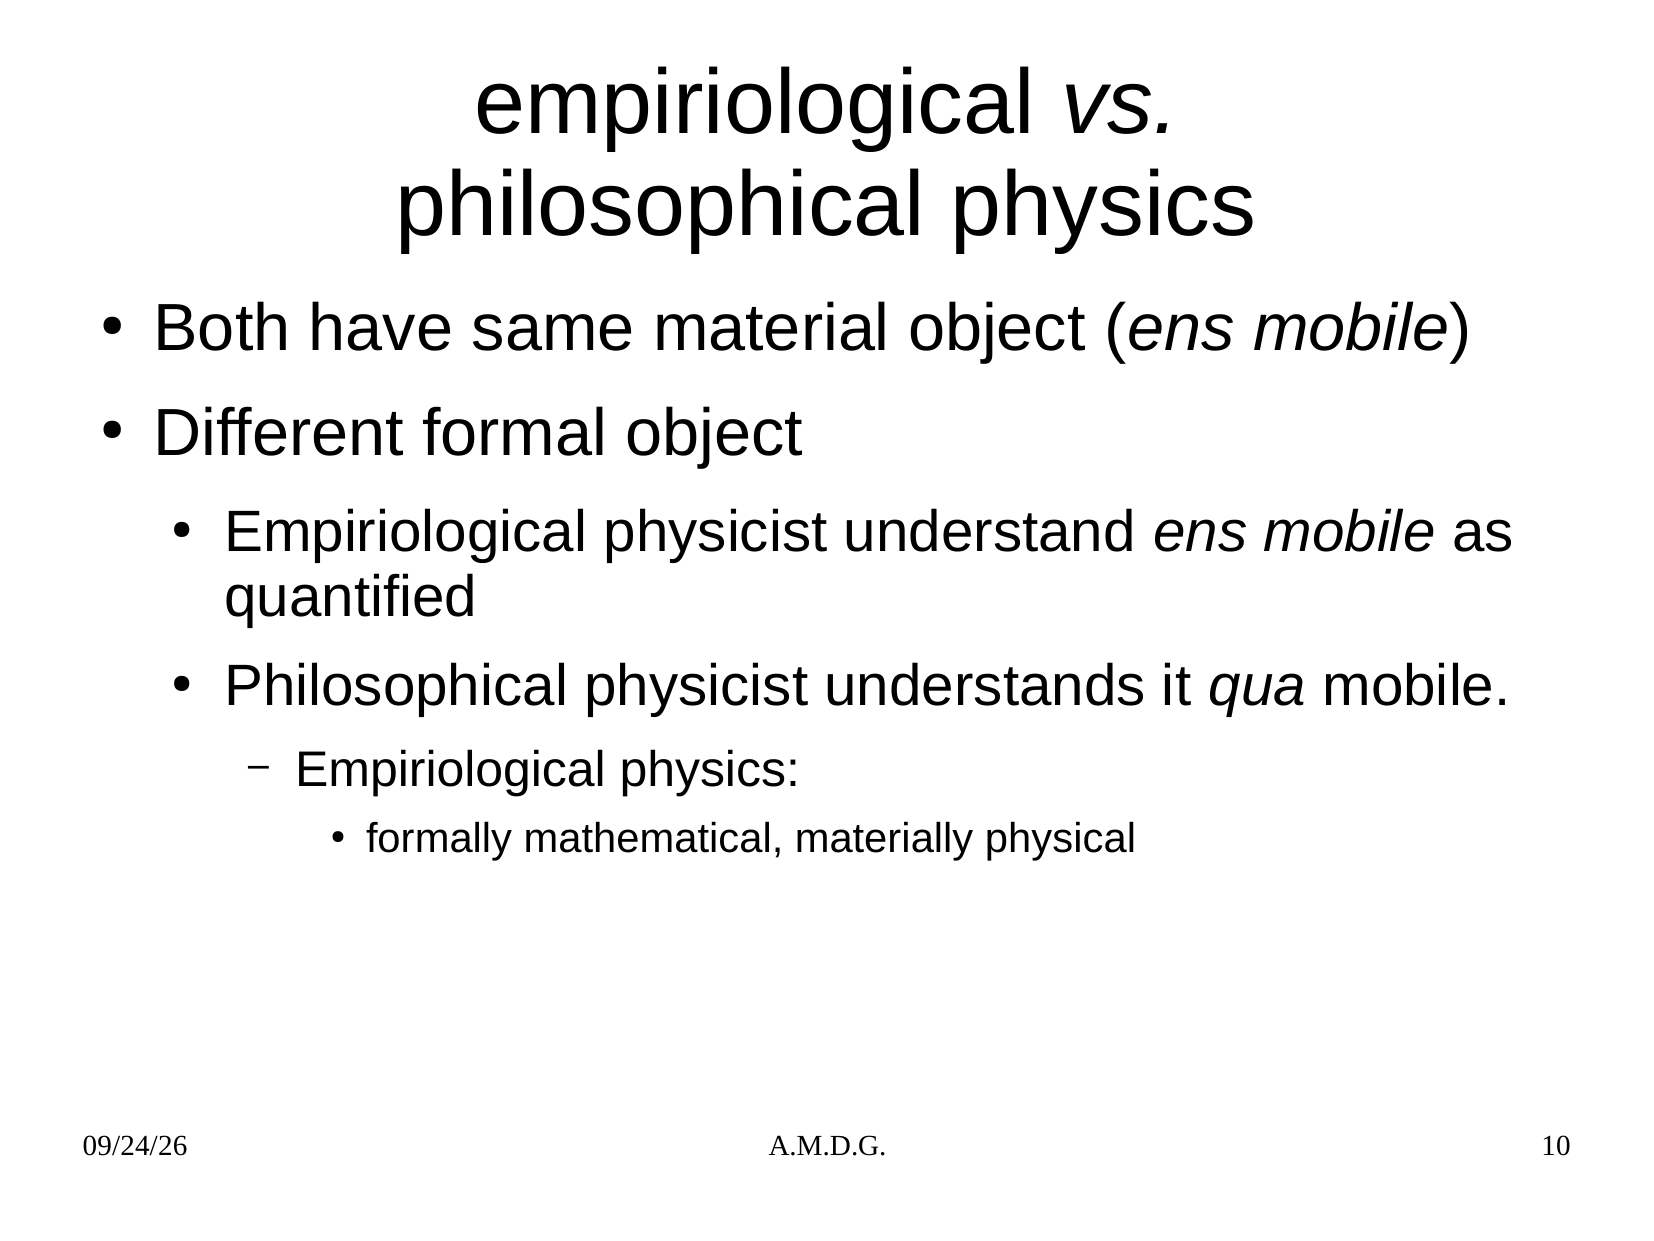

# empiriological vs. philosophical physics
Both have same material object (ens mobile)
Different formal object
Empiriological physicist understand ens mobile as quantified
Philosophical physicist understands it qua mobile.
Empiriological physics:
formally mathematical, materially physical
A.M.D.G.
10